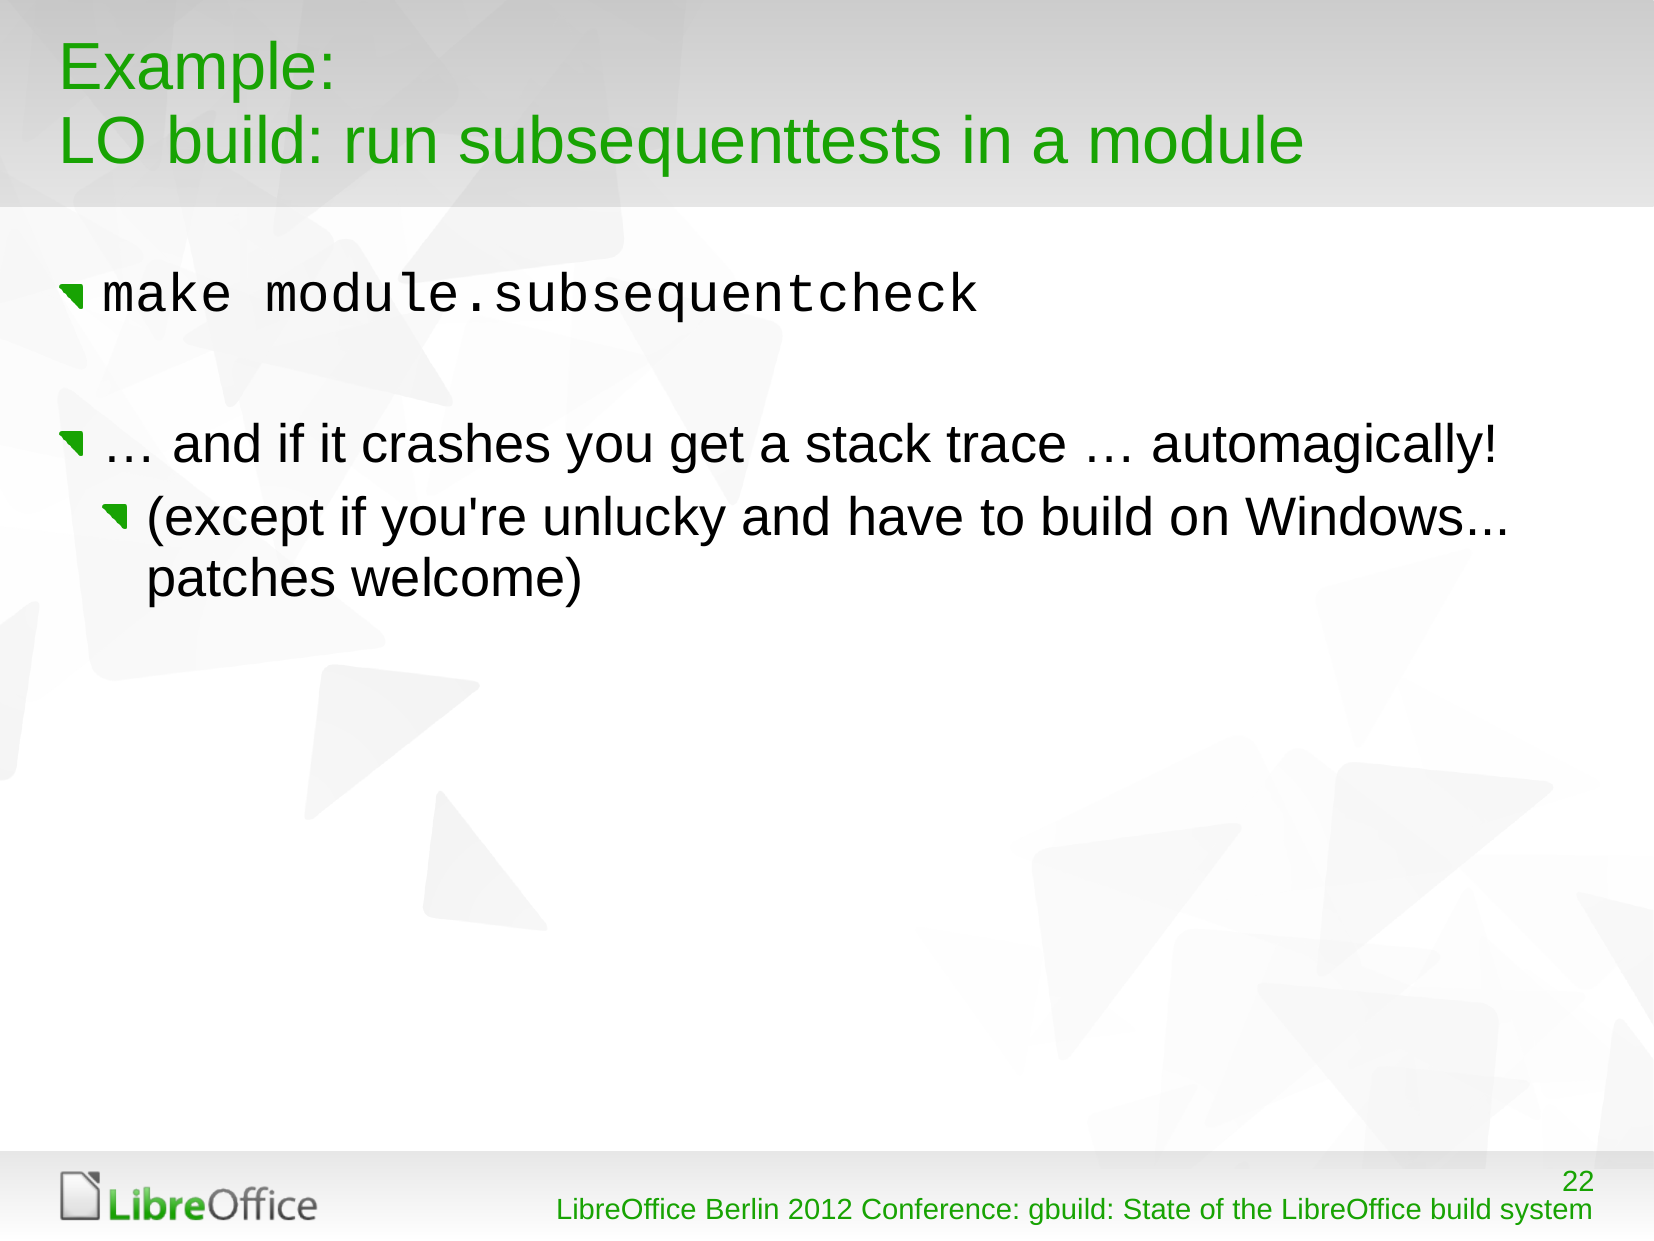

# Example: LO build: run subsequenttests in a module
make module.subsequentcheck
… and if it crashes you get a stack trace … automagically!
(except if you're unlucky and have to build on Windows... patches welcome)
22
LibreOffice Berlin 2012 Conference: gbuild: State of the LibreOffice build system